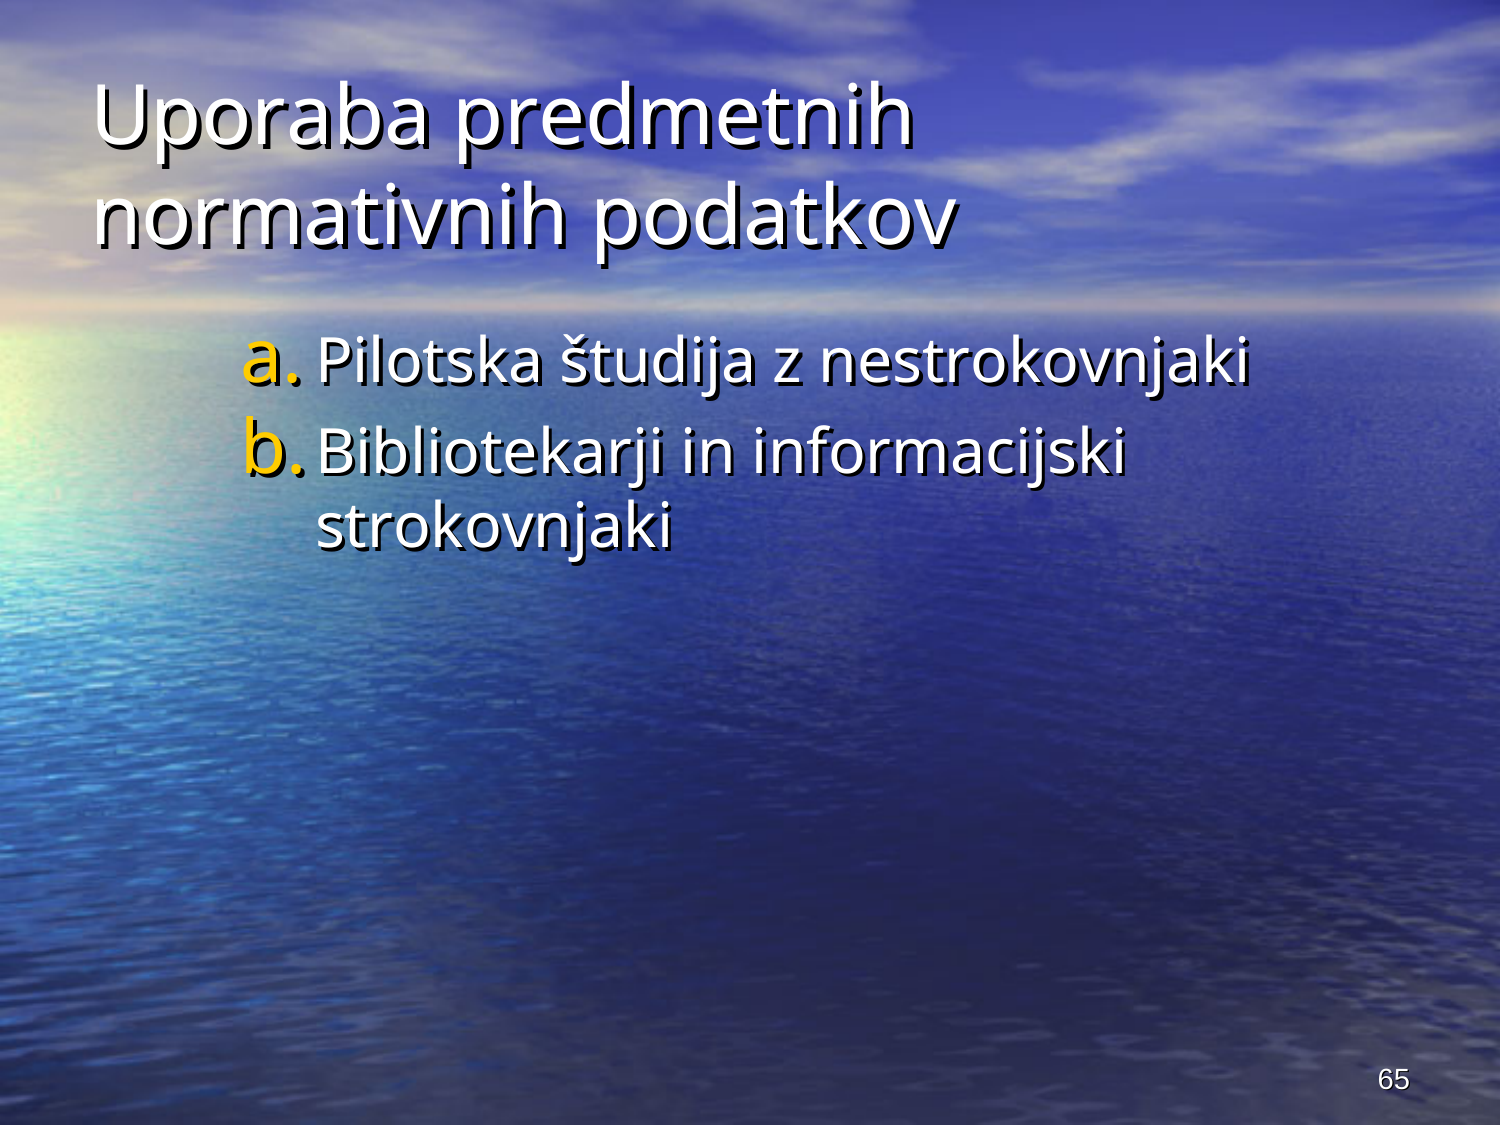

# Uporaba predmetnih normativnih podatkov
Pilotska študija z nestrokovnjaki
Bibliotekarji in informacijski strokovnjaki